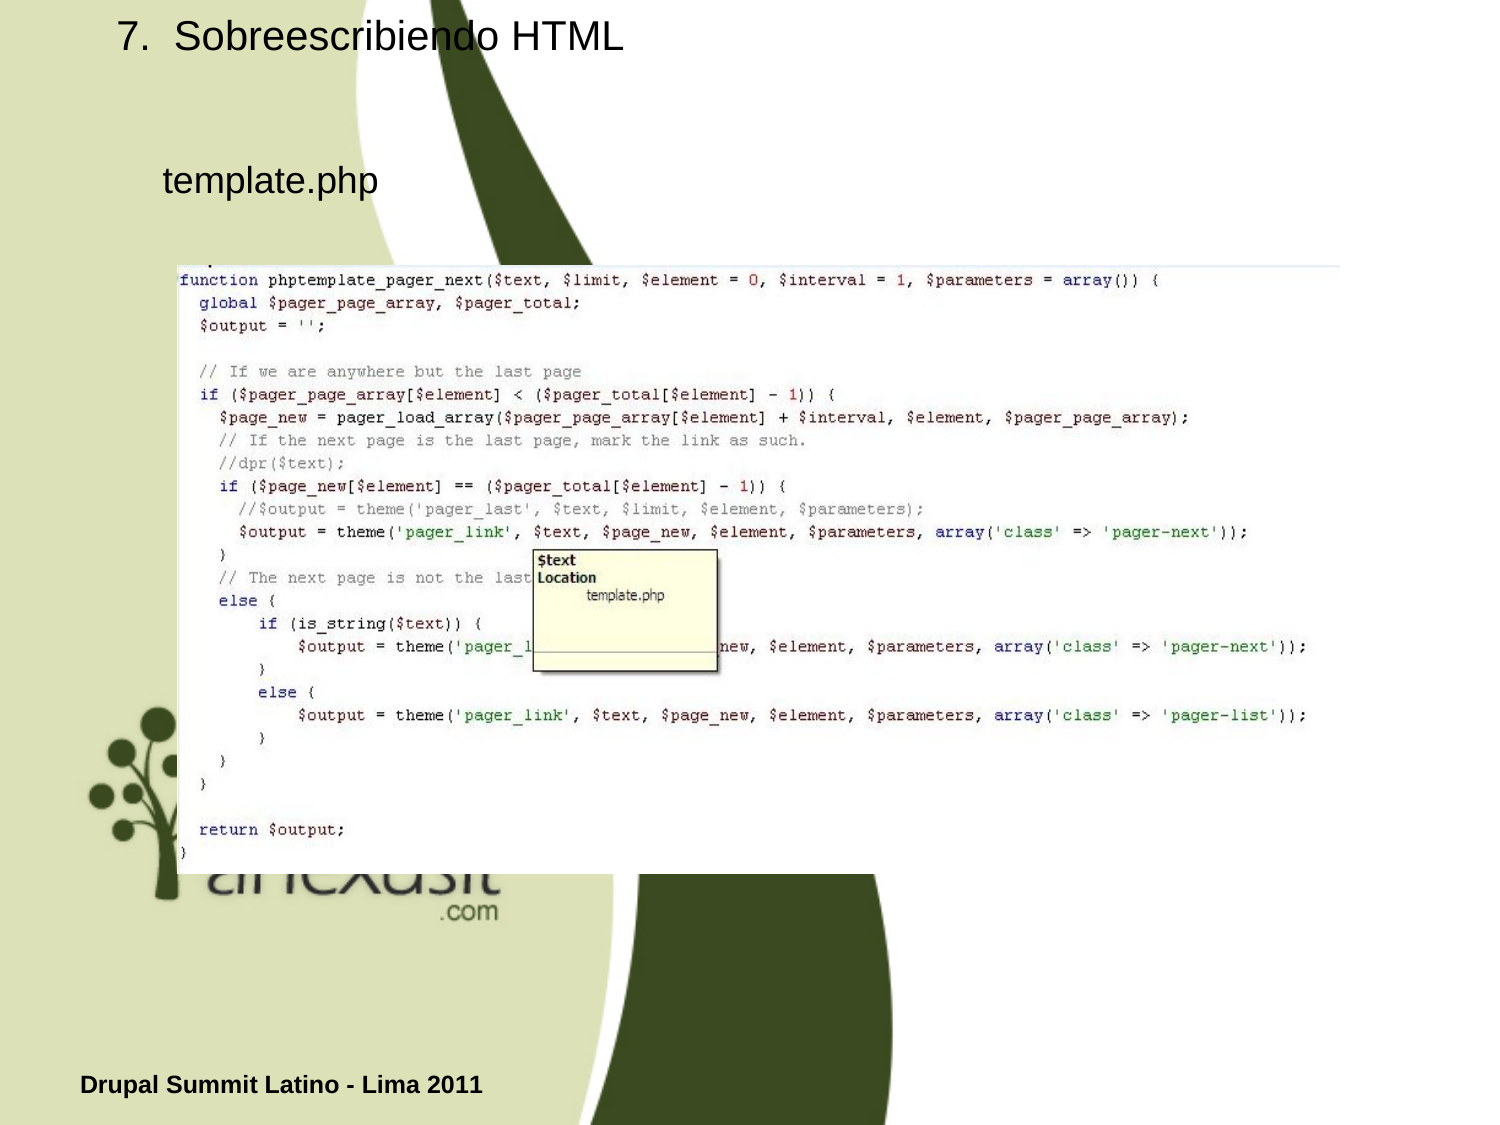

7. Sobreescribiendo HTML
template.php
Drupal Summit Latino - Lima 2011